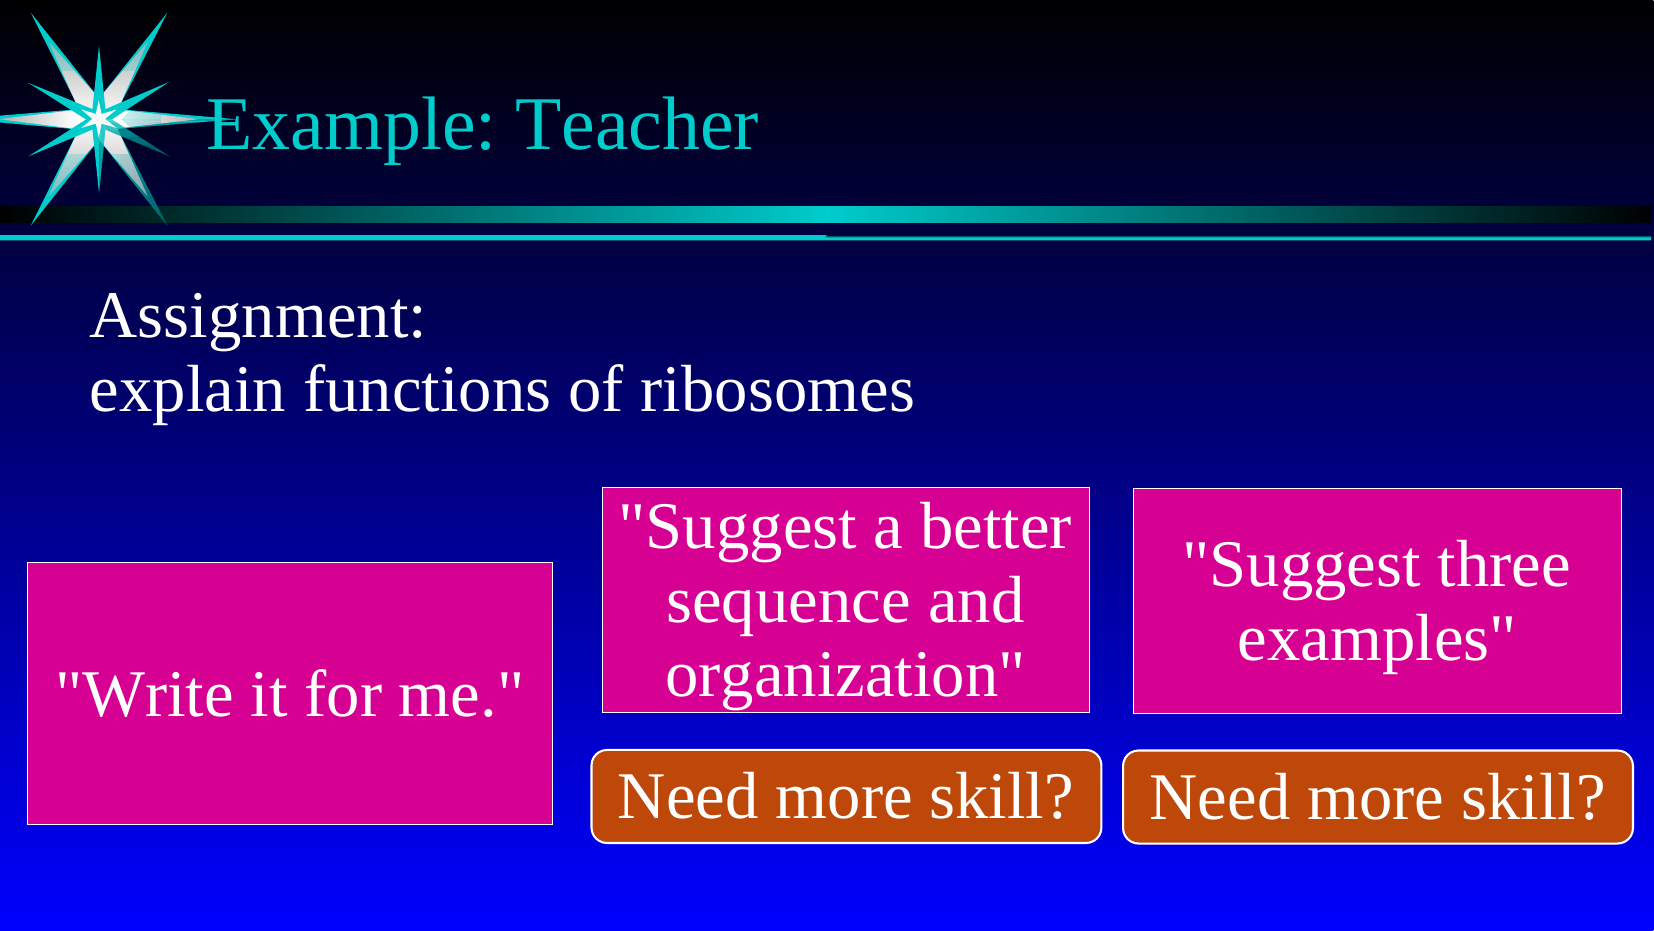

# Example: Teacher
Assignment:
explain functions of ribosomes
"Suggest a better
sequence and
organization"
"Suggest three
examples"
"Write it for me."
Need more skill?
Need more skill?